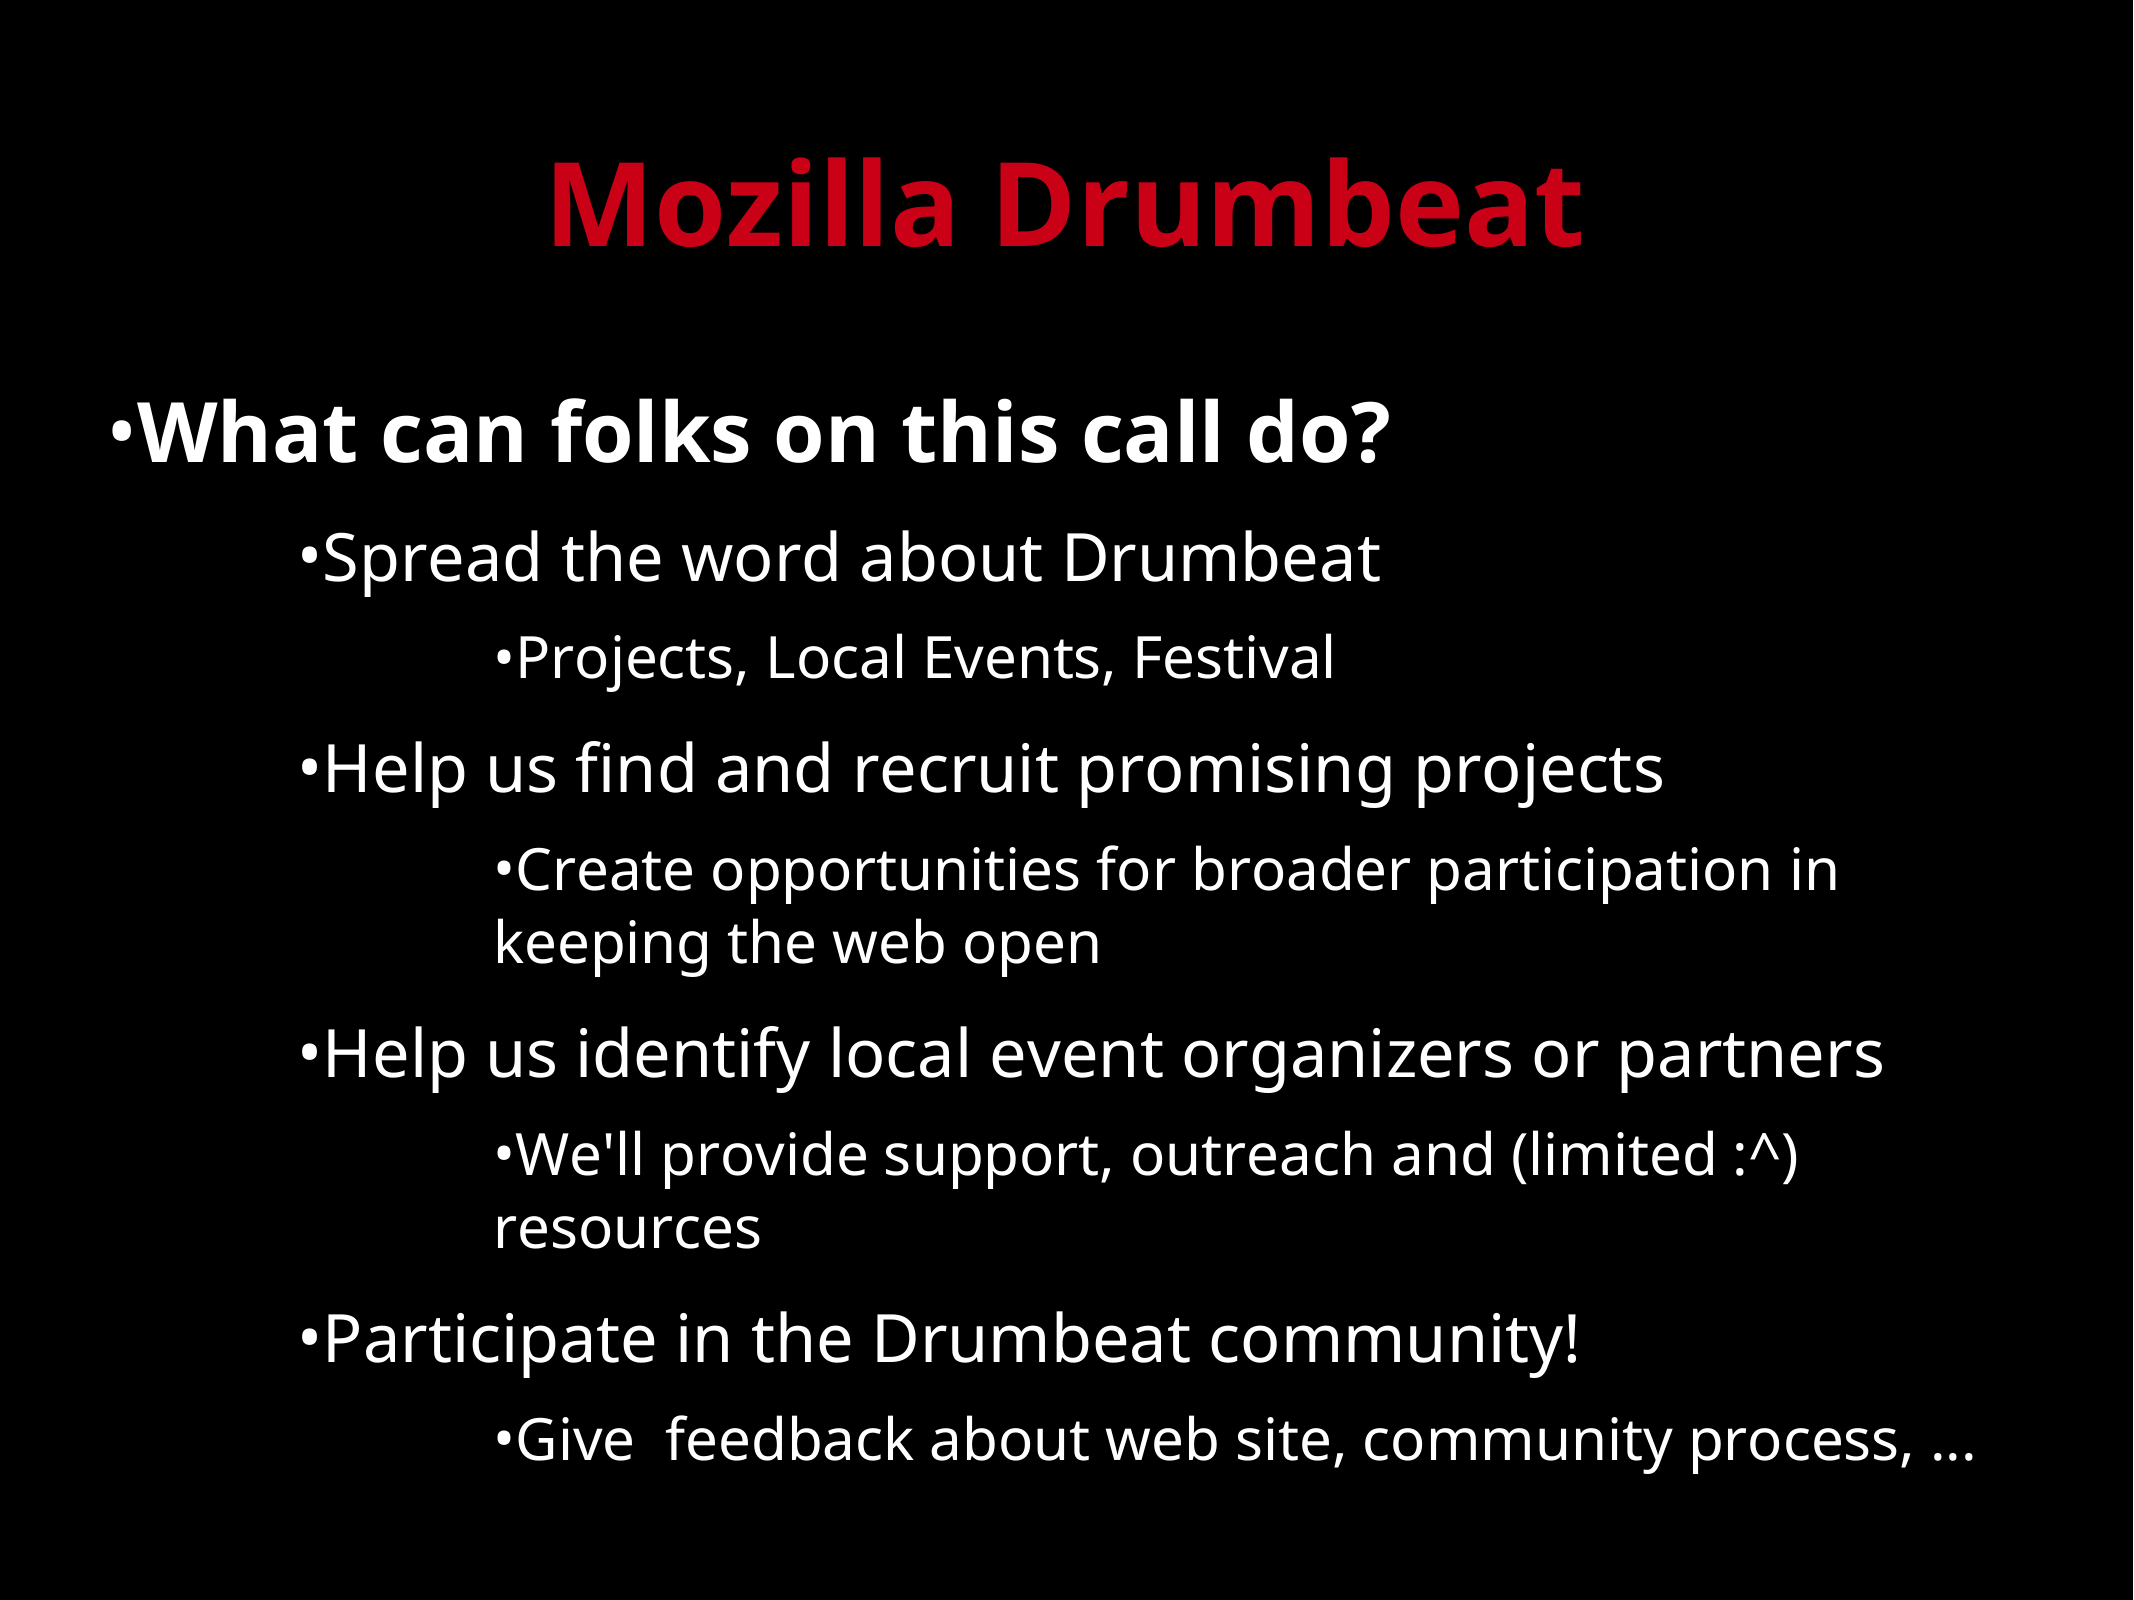

# Mozilla Drumbeat
What can folks on this call do?
Spread the word about Drumbeat
Projects, Local Events, Festival
Help us find and recruit promising projects
Create opportunities for broader participation in keeping the web open
Help us identify local event organizers or partners
We'll provide support, outreach and (limited :^) resources
Participate in the Drumbeat community!
Give feedback about web site, community process, ...